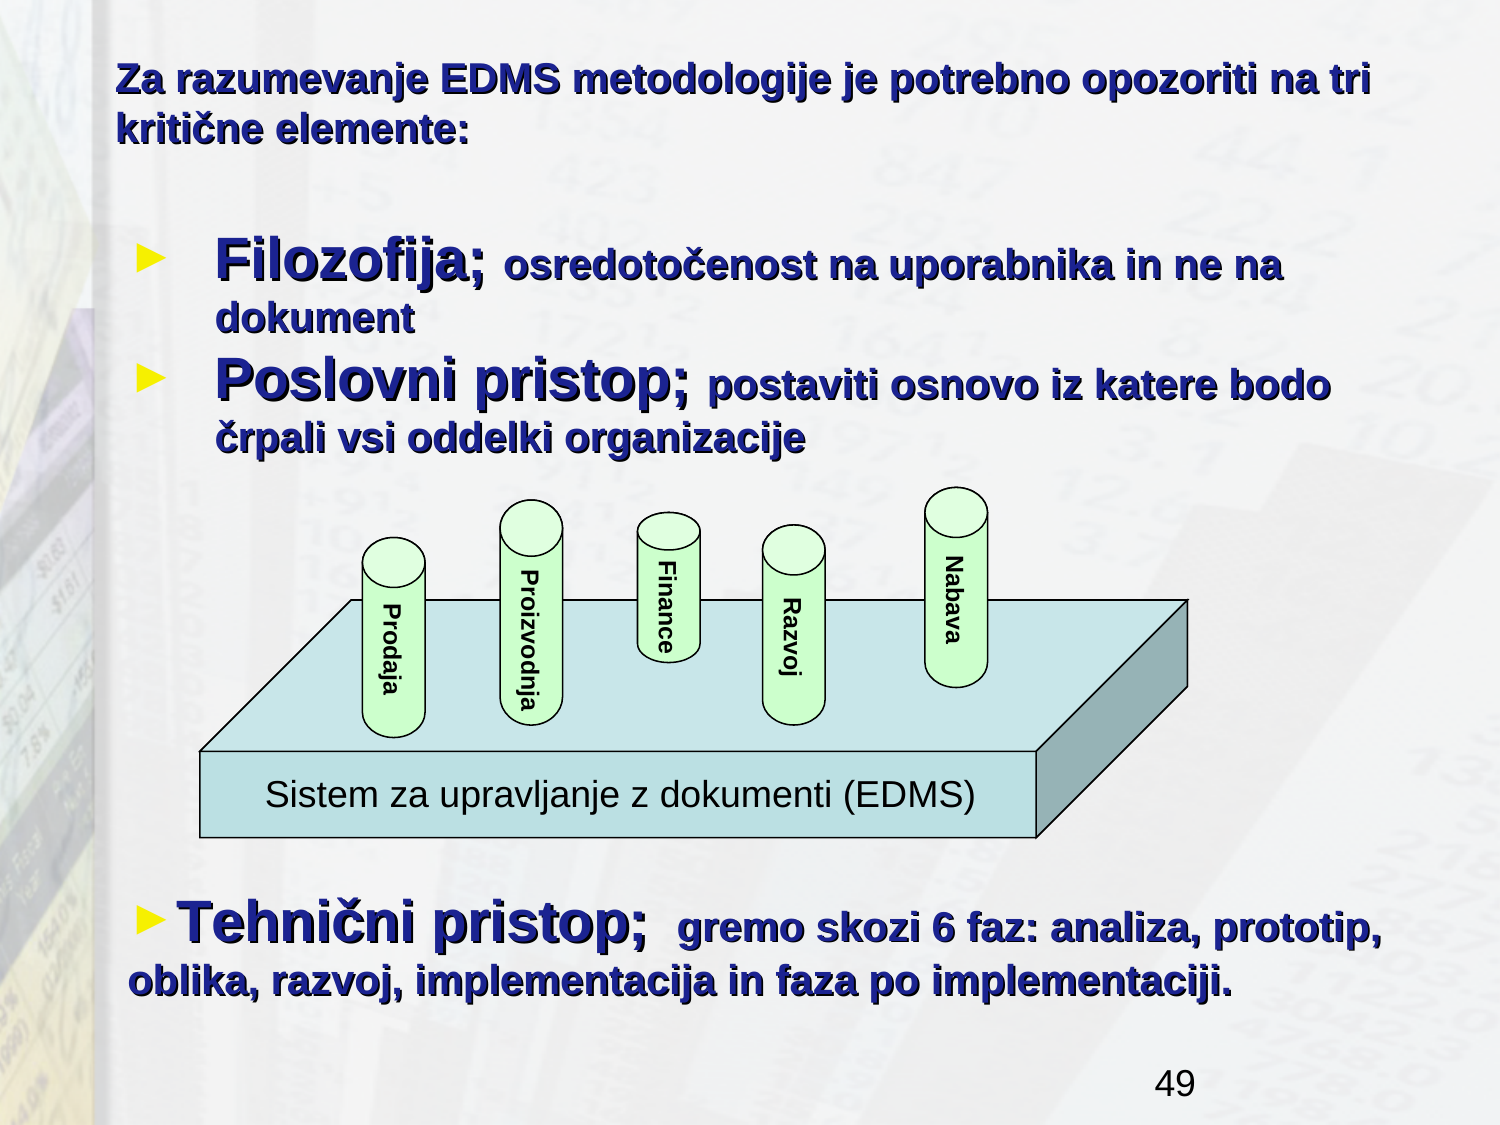

# Za razumevanje EDMS metodologije je potrebno opozoriti na tri kritične elemente:
Filozofija; osredotočenost na uporabnika in ne na dokument
Poslovni pristop; postaviti osnovo iz katere bodo črpali vsi oddelki organizacije
Nabava
 Proizvodnja
 Finance
Razvoj
Prodaja
Sistem za upravljanje z dokumenti (EDMS)
Tehnični pristop; gremo skozi 6 faz: analiza, prototip, oblika, razvoj, implementacija in faza po implementaciji.
49